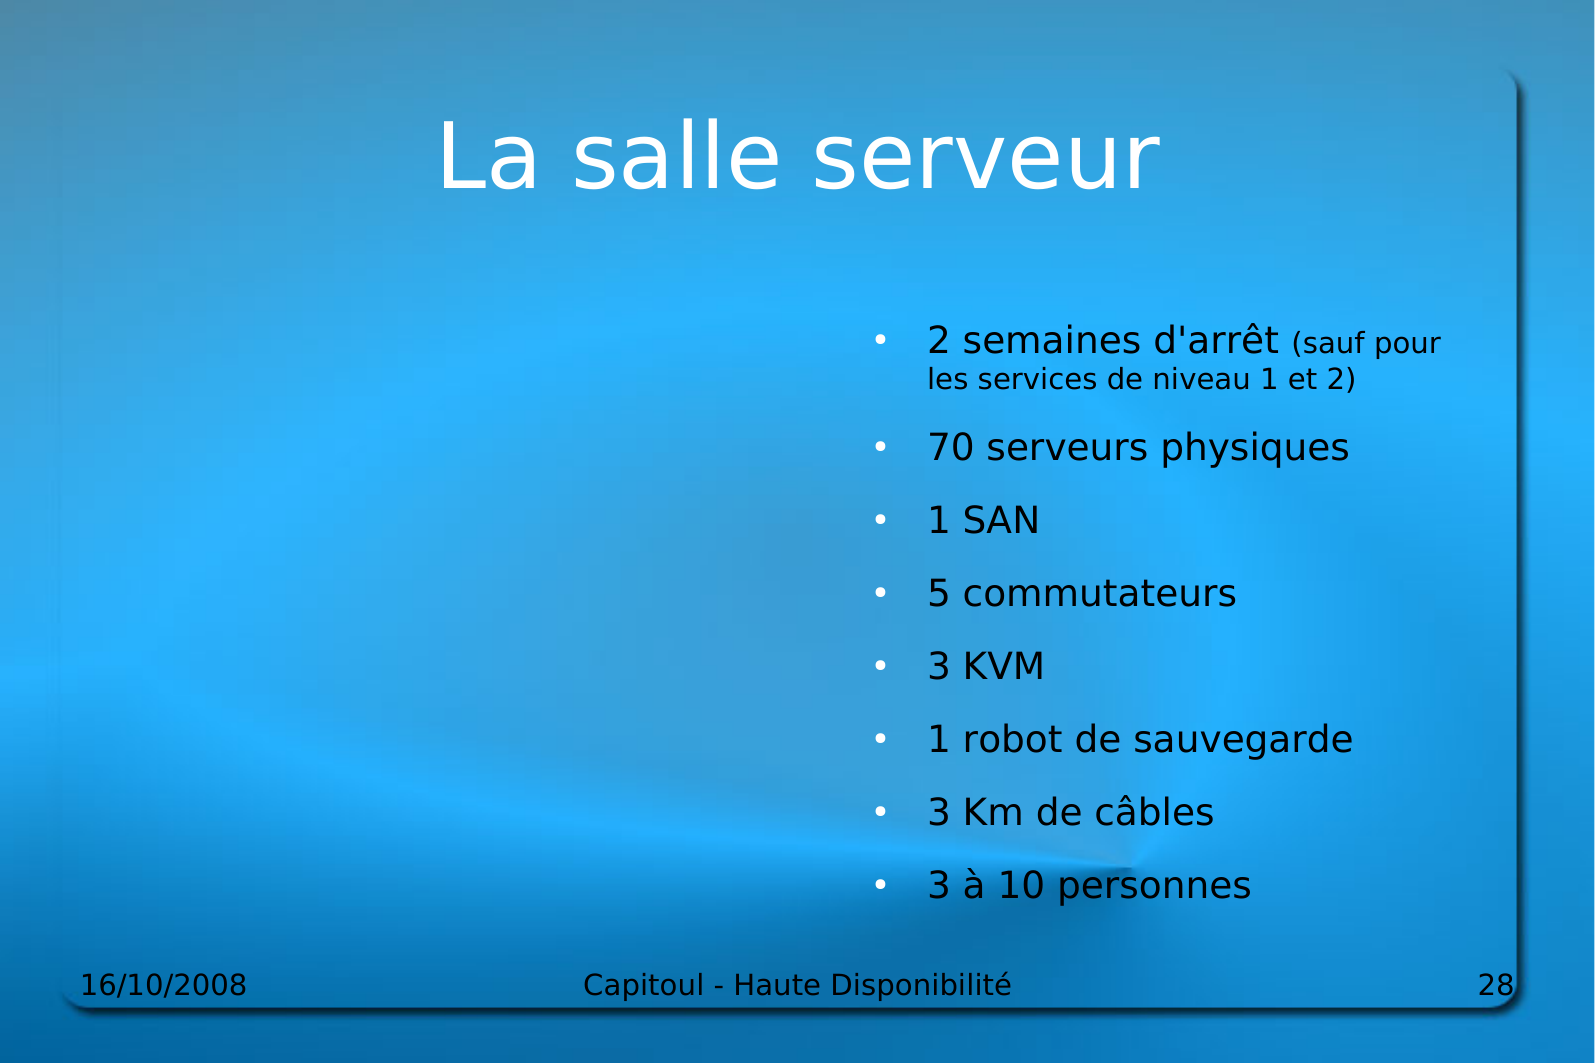

# La salle serveur
2 semaines d'arrêt (sauf pour les services de niveau 1 et 2)
70 serveurs physiques
1 SAN
5 commutateurs
3 KVM
1 robot de sauvegarde
3 Km de câbles
3 à 10 personnes
16/10/2008
Capitoul - Haute Disponibilité
28